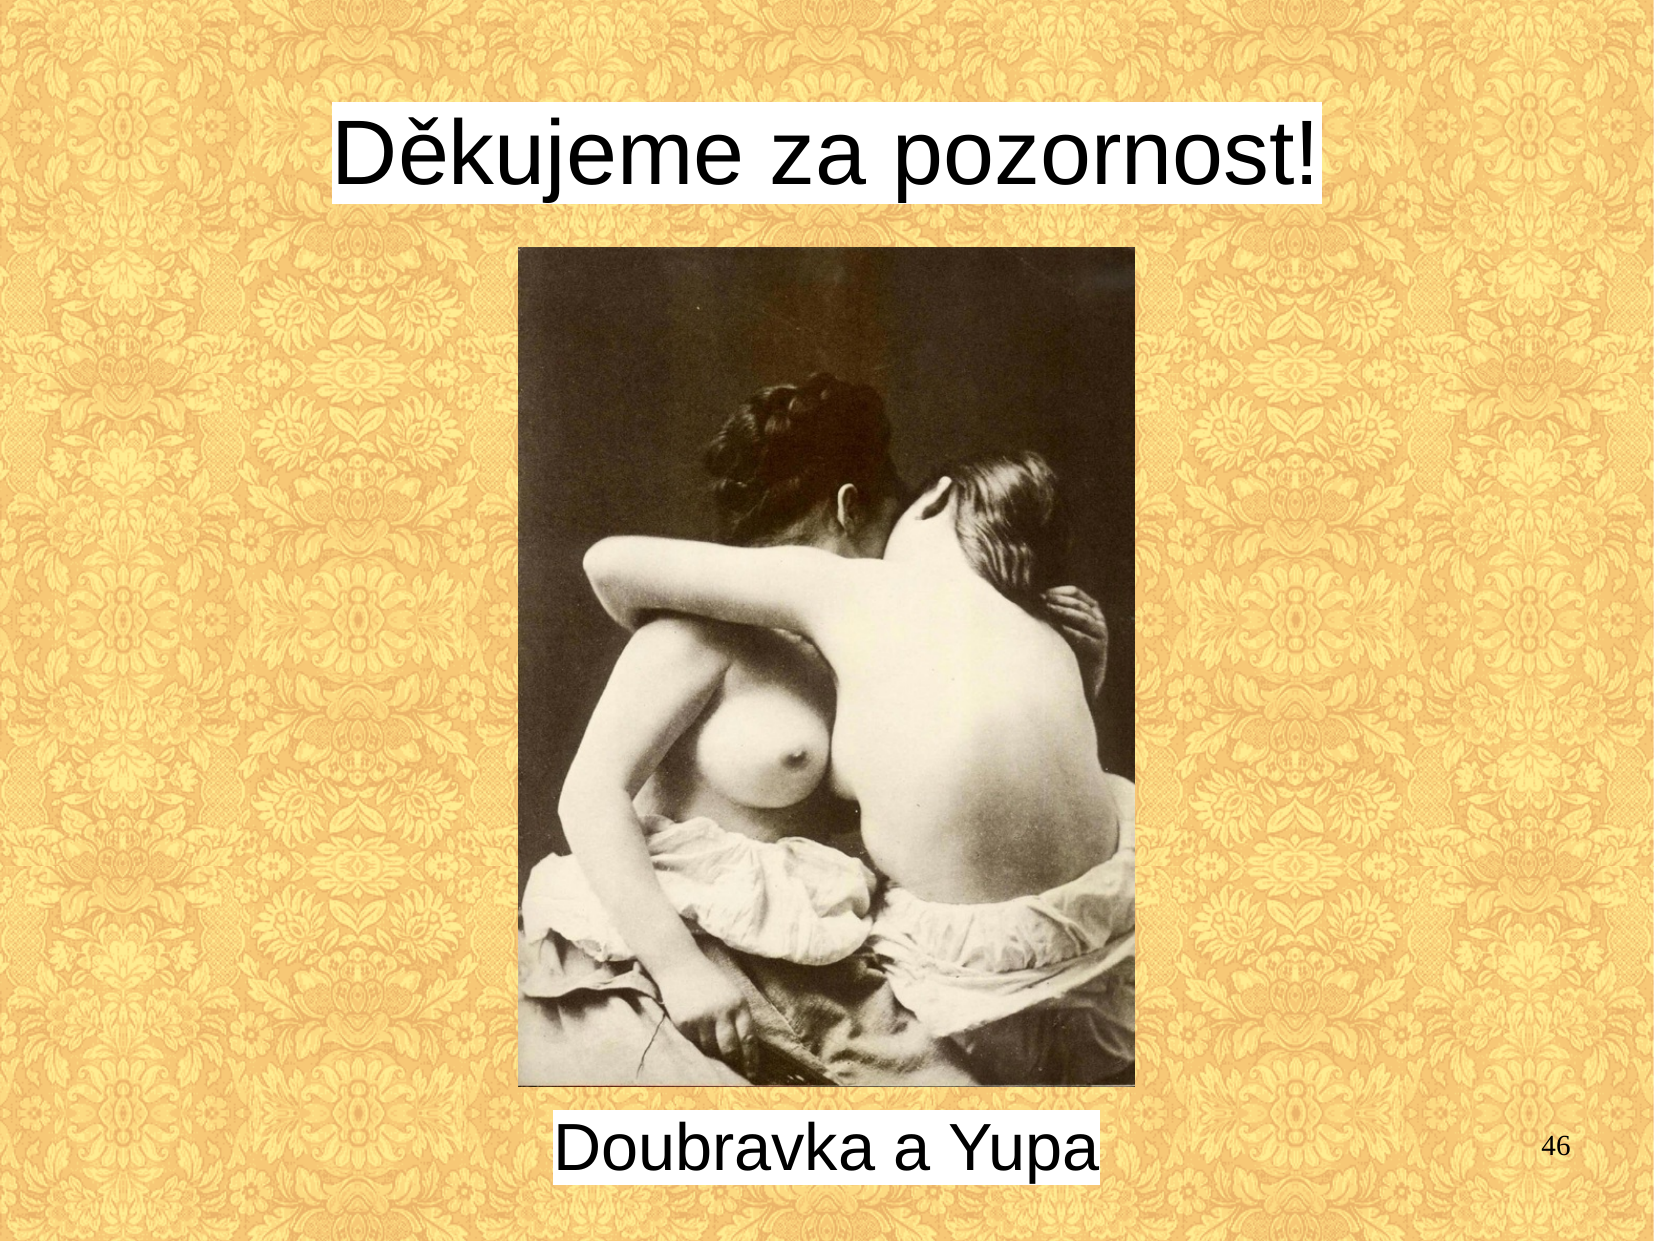

# Děkujeme za pozornost!
Doubravka a Yupa
46